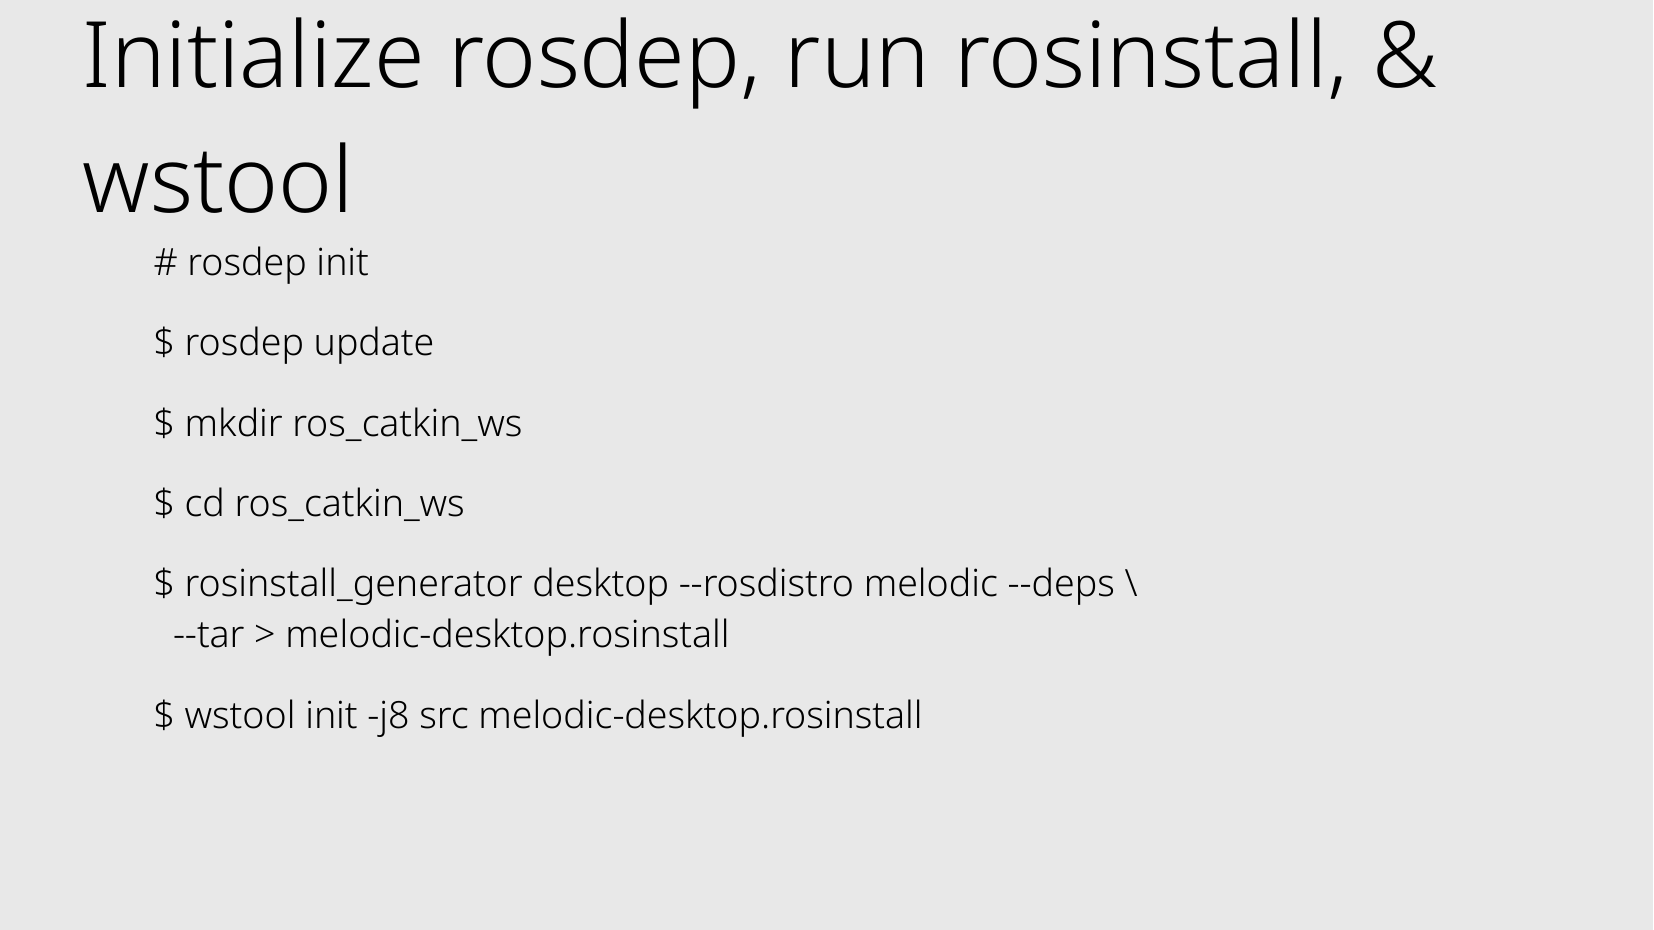

# Initialize rosdep, run rosinstall, & wstool
# rosdep init
$ rosdep update
$ mkdir ros_catkin_ws
$ cd ros_catkin_ws
$ rosinstall_generator desktop --rosdistro melodic --deps \
 --tar > melodic-desktop.rosinstall
$ wstool init -j8 src melodic-desktop.rosinstall